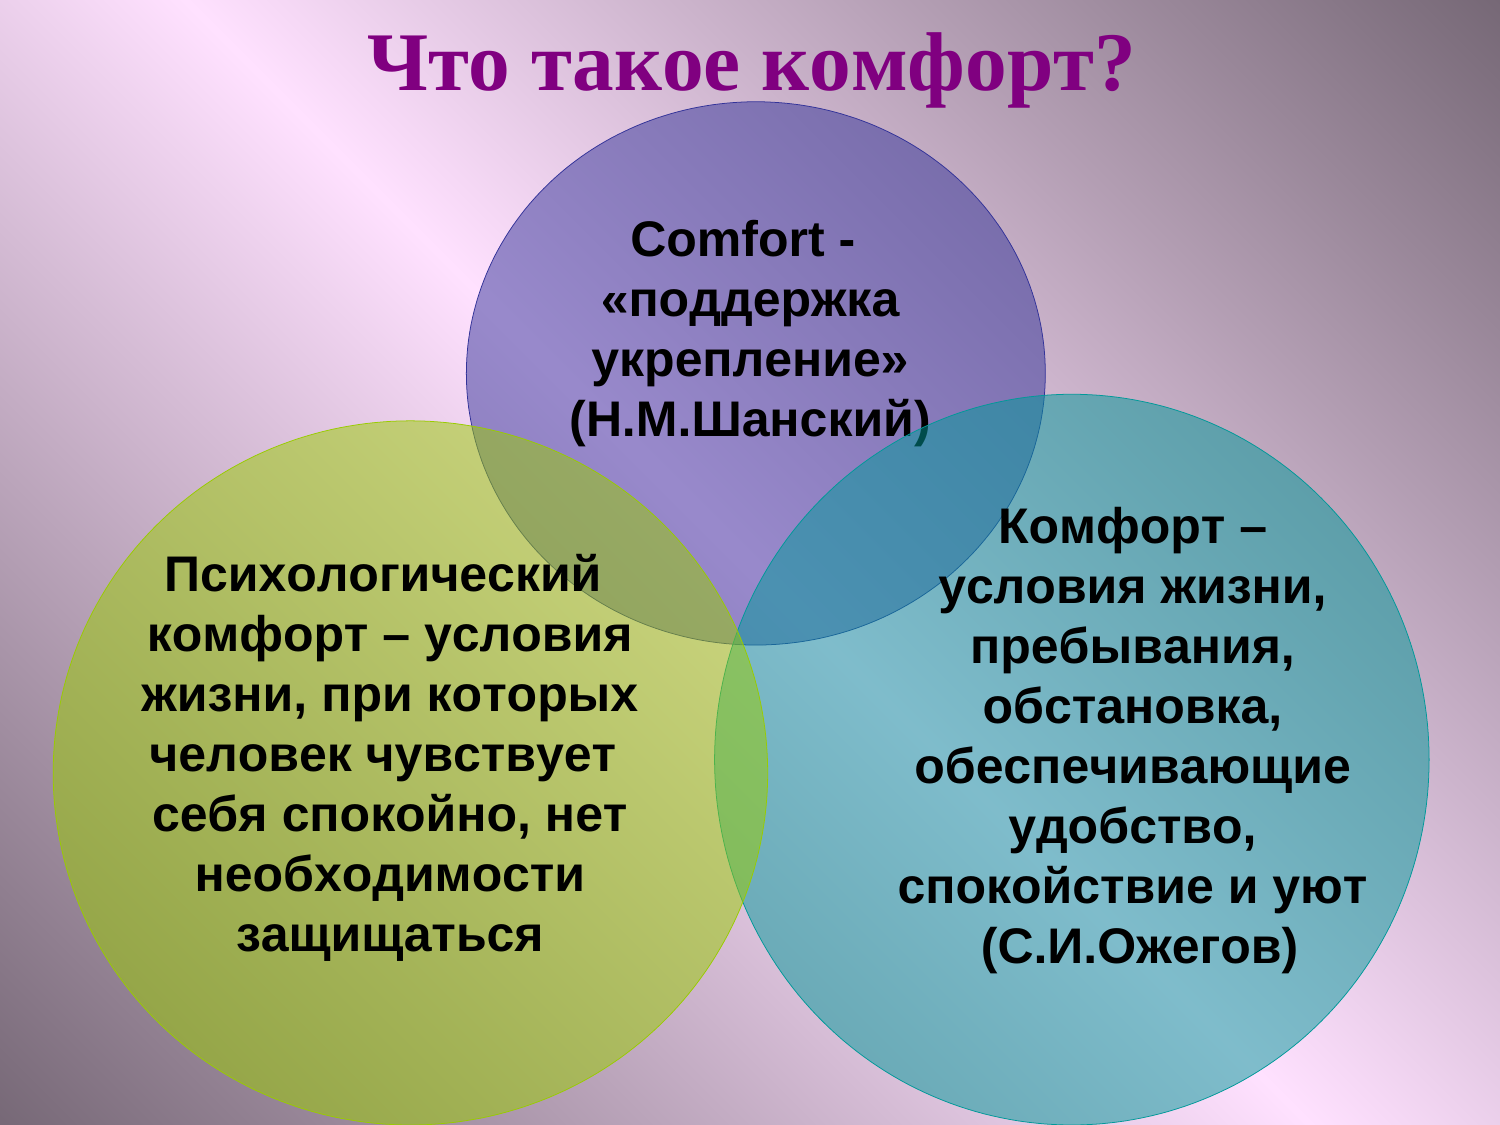

# Что такое комфорт?
Comfort -
«поддержка
укрепление»
(Н.М.Шанский)
Комфорт –
условия жизни,
пребывания,
обстановка,
обеспечивающие
удобство,
спокойствие и уют
(С.И.Ожегов)
Психологический
комфорт – условия
жизни, при которых
человек чувствует
себя спокойно, нет
необходимости
защищаться